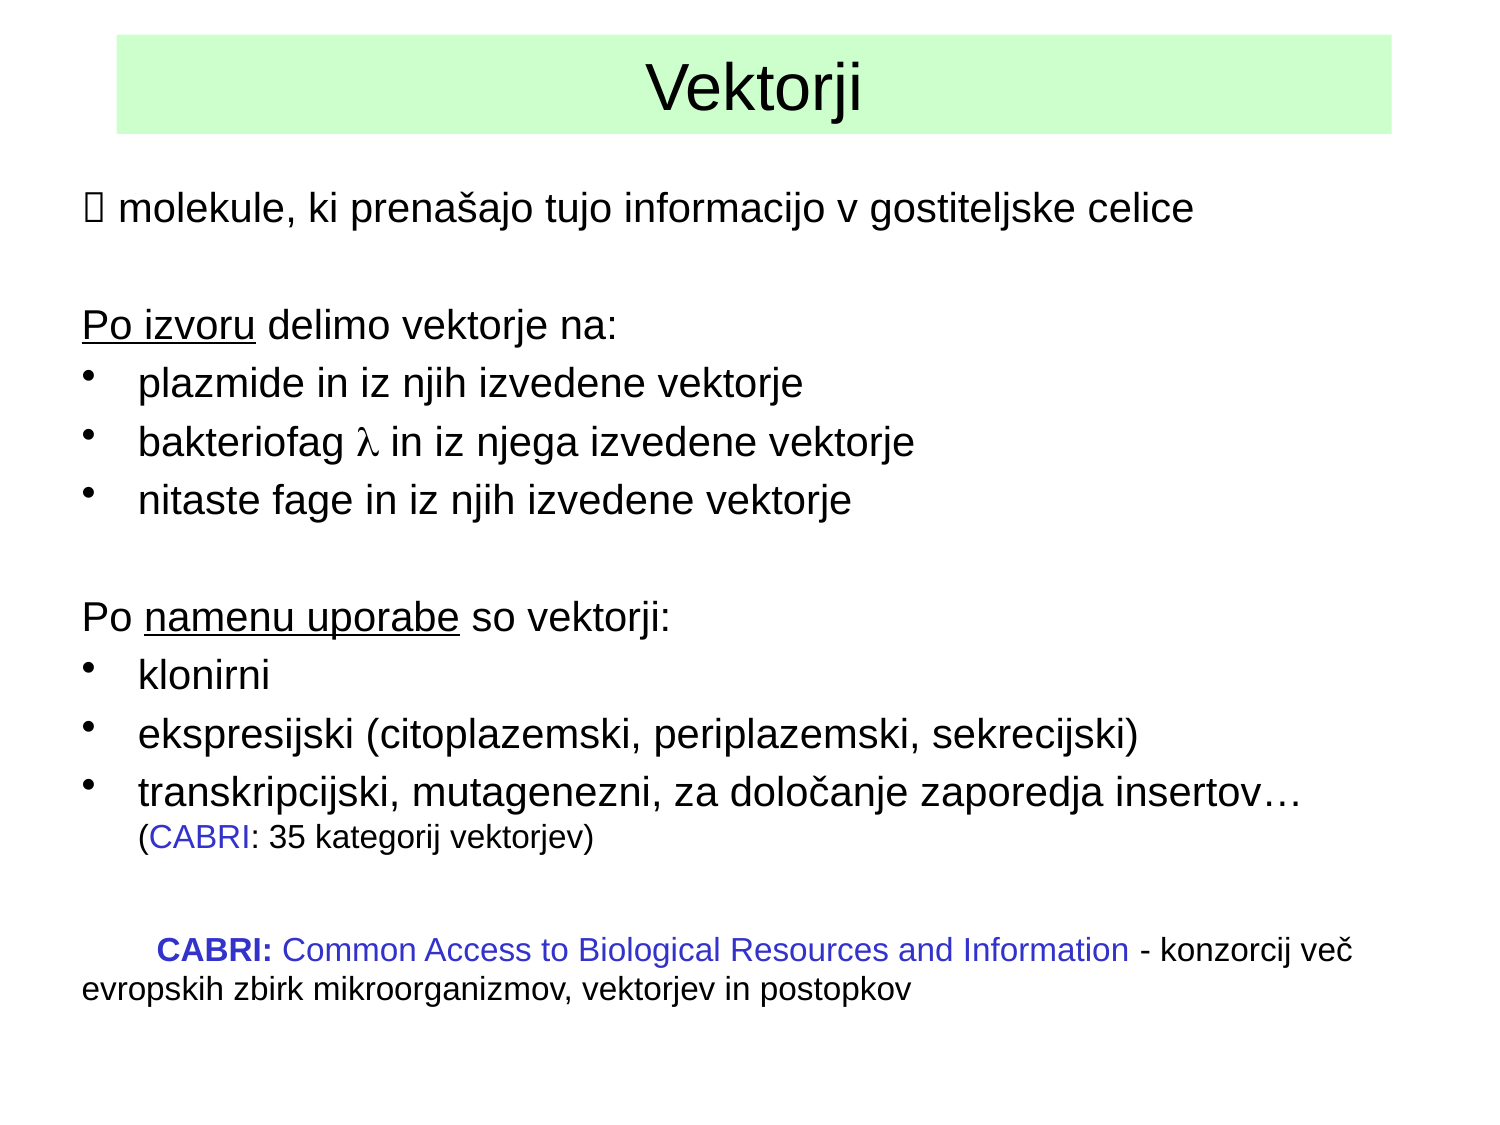

# Vektorji
 molekule, ki prenašajo tujo informacijo v gostiteljske celice
Po izvoru delimo vektorje na:
plazmide in iz njih izvedene vektorje
bakteriofag l in iz njega izvedene vektorje
nitaste fage in iz njih izvedene vektorje
Po namenu uporabe so vektorji:
klonirni
ekspresijski (citoplazemski, periplazemski, sekrecijski)
transkripcijski, mutagenezni, za določanje zaporedja insertov…
(CABRI: 35 kategorij vektorjev)
	CABRI: Common Access to Biological Resources and Information - konzorcij več evropskih zbirk mikroorganizmov, vektorjev in postopkov